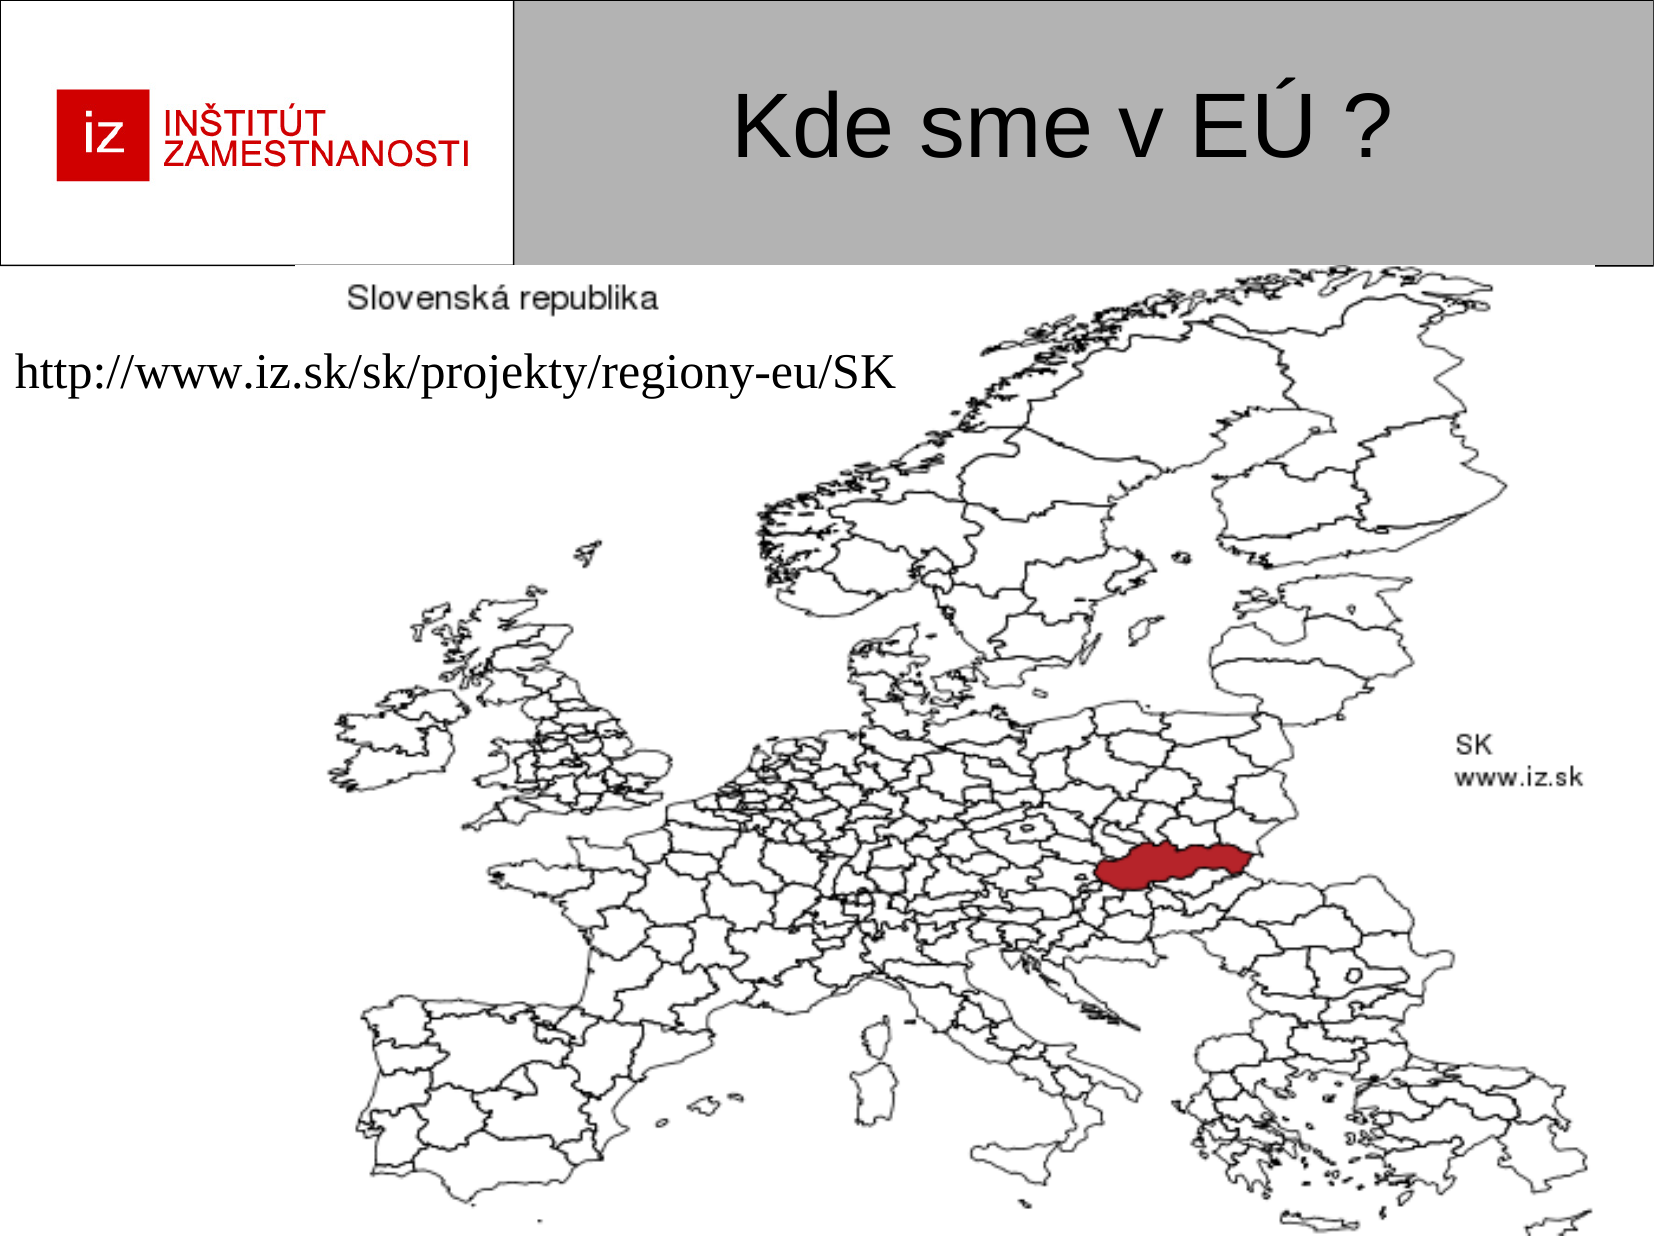

# Kde sme v EÚ ?
http://www.iz.sk/sk/projekty/regiony-eu/SK